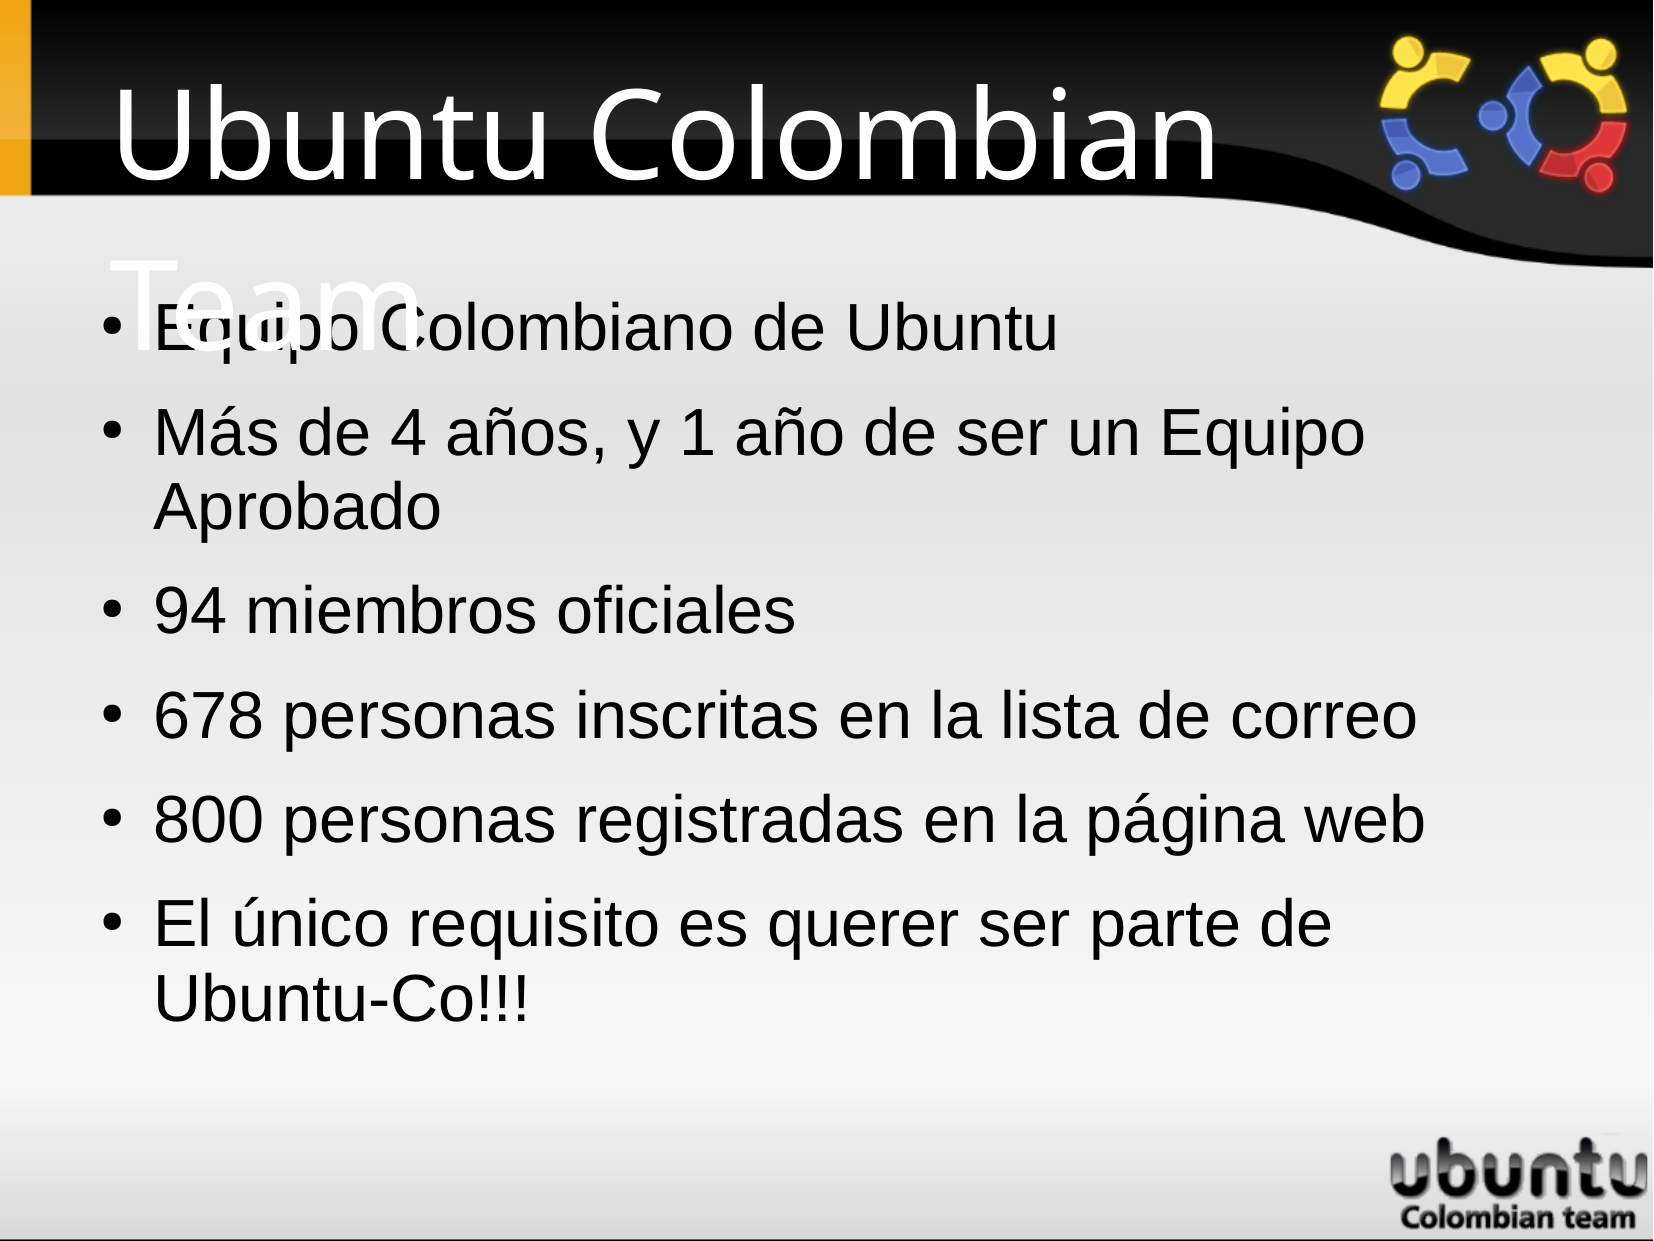

Ubuntu Colombian Team
# Equipo Colombiano de Ubuntu
Más de 4 años, y 1 año de ser un Equipo Aprobado
94 miembros oficiales
678 personas inscritas en la lista de correo
800 personas registradas en la página web
El único requisito es querer ser parte de Ubuntu-Co!!!